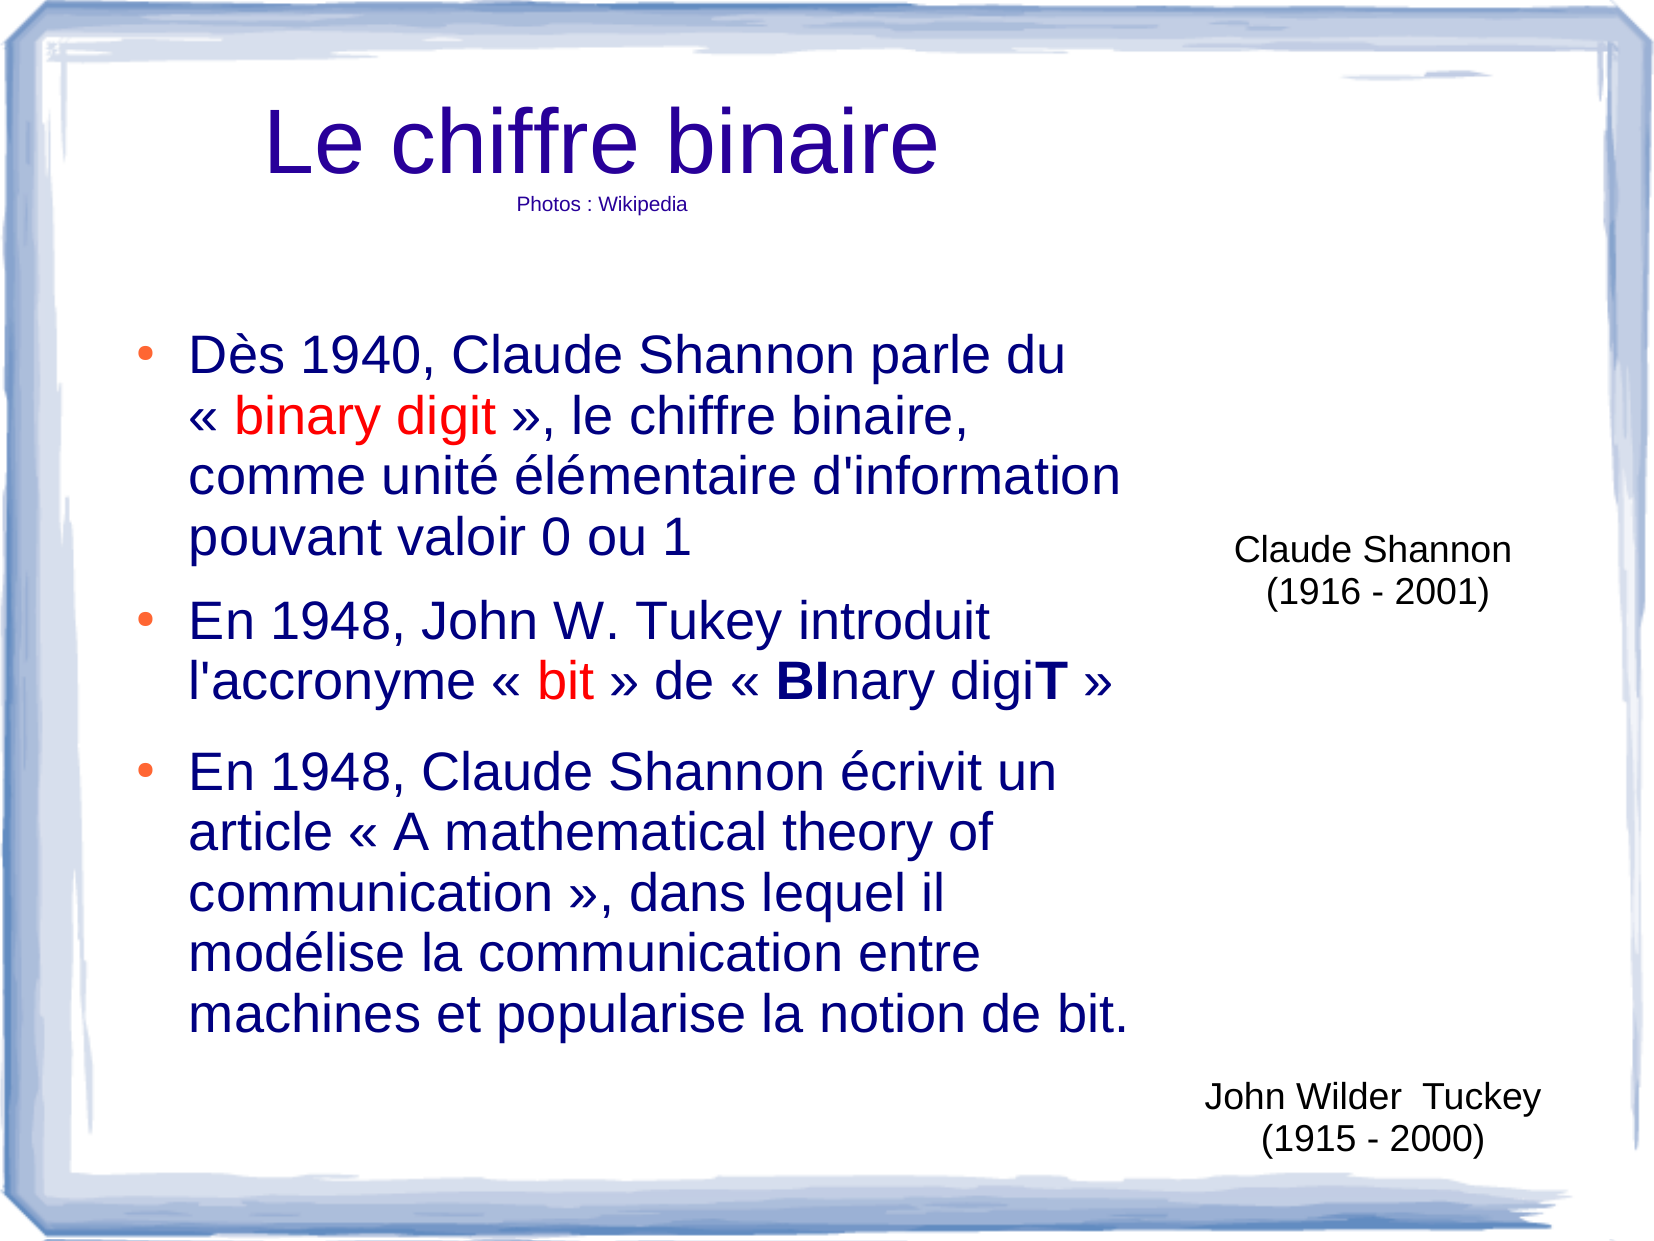

# Le chiffre binaire Photos : Wikipedia
Claude Shannon
(1916 - 2001)
Dès 1940, Claude Shannon parle du « binary digit », le chiffre binaire, comme unité élémentaire d'information pouvant valoir 0 ou 1
En 1948, John W. Tukey introduit l'accronyme « bit » de « BInary digiT »
En 1948, Claude Shannon écrivit un article « A mathematical theory of communication », dans lequel il modélise la communication entre machines et popularise la notion de bit.
John Wilder Tuckey
(1915 - 2000)